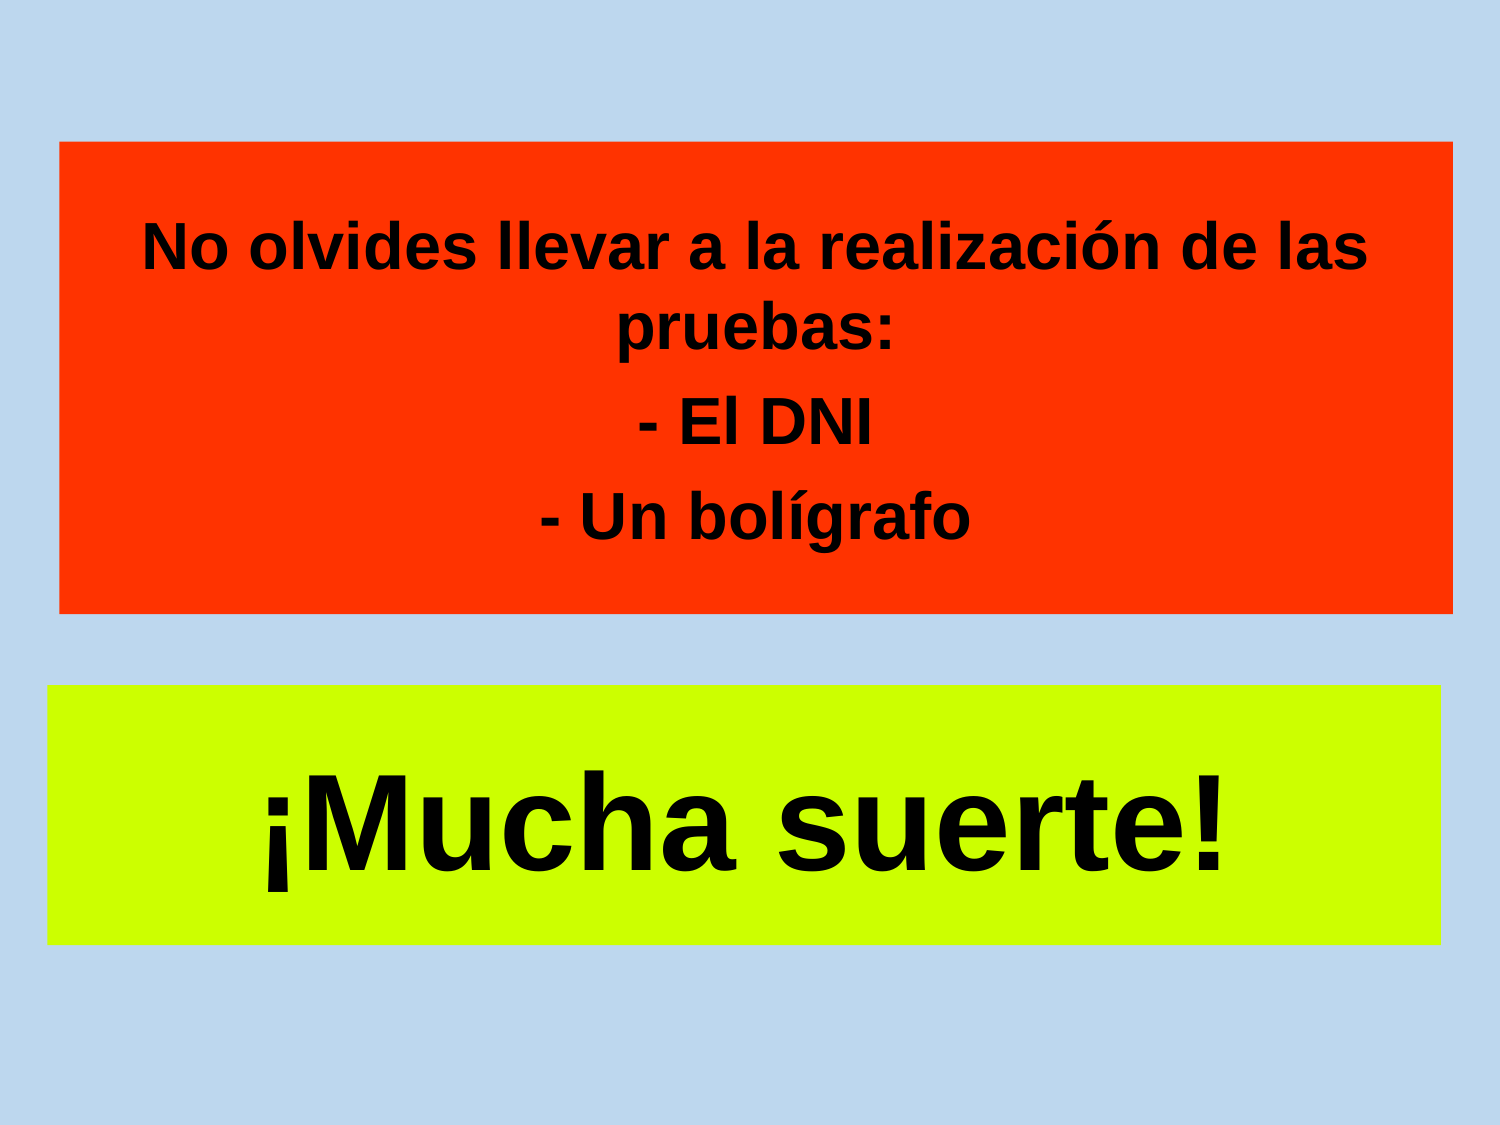

No olvides llevar a la realización de las pruebas:
- El DNI
- Un bolígrafo
¡Mucha suerte!